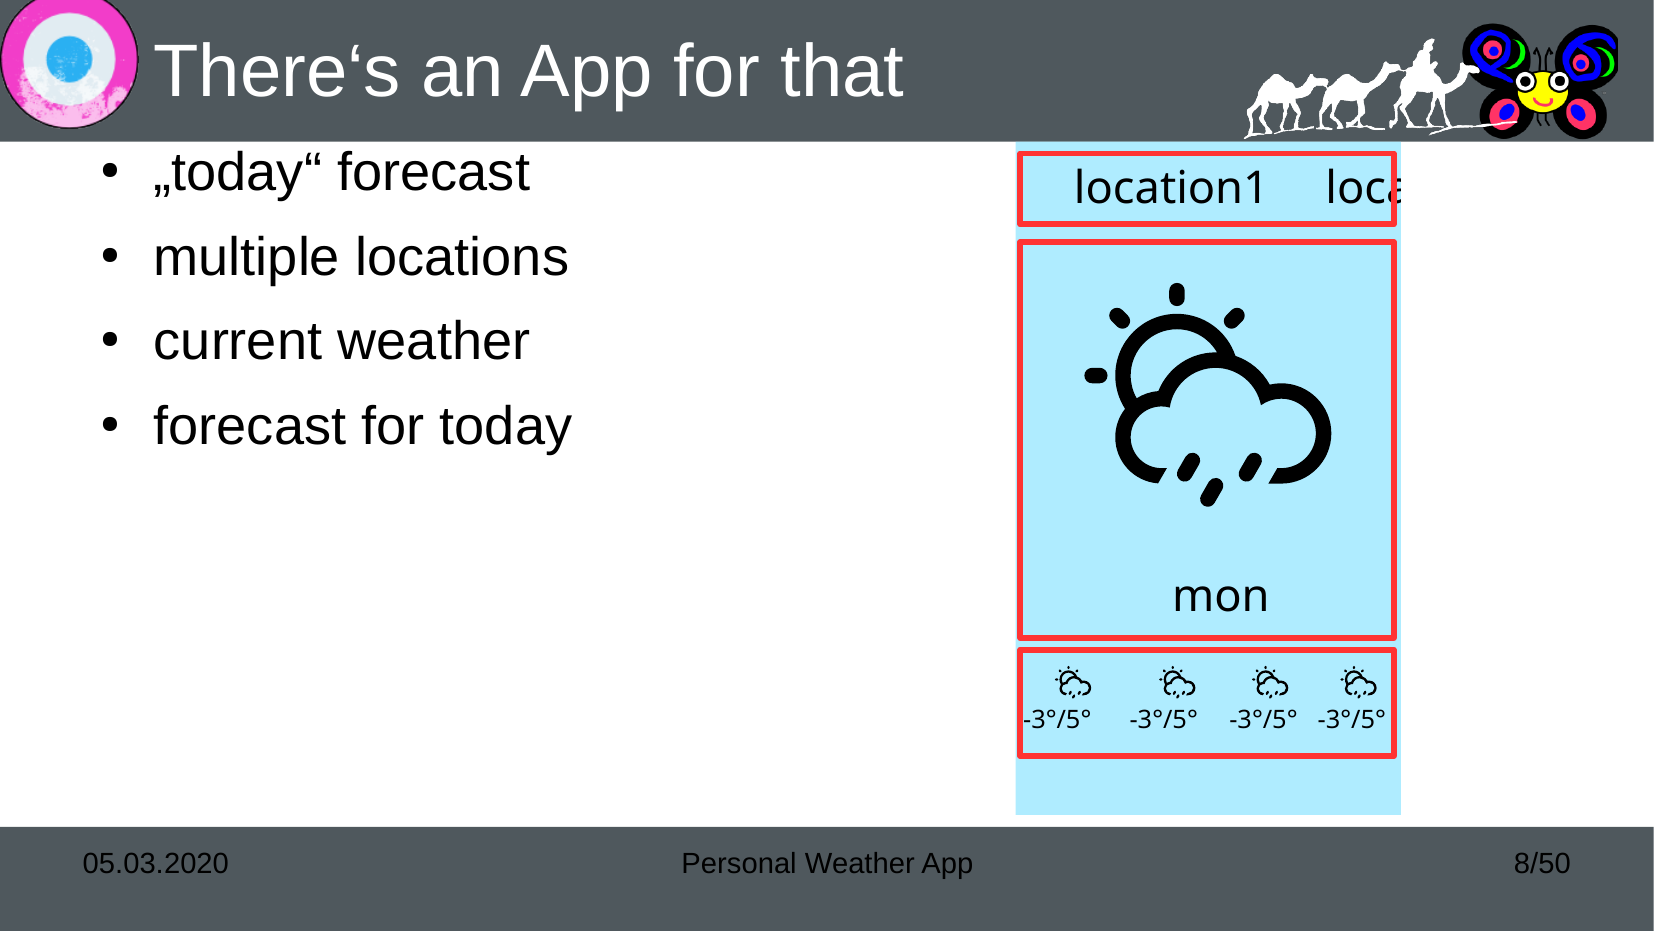

# There‘s an App for that
„today“ forecast
multiple locations
current weather
forecast for today
08. März 2019
8